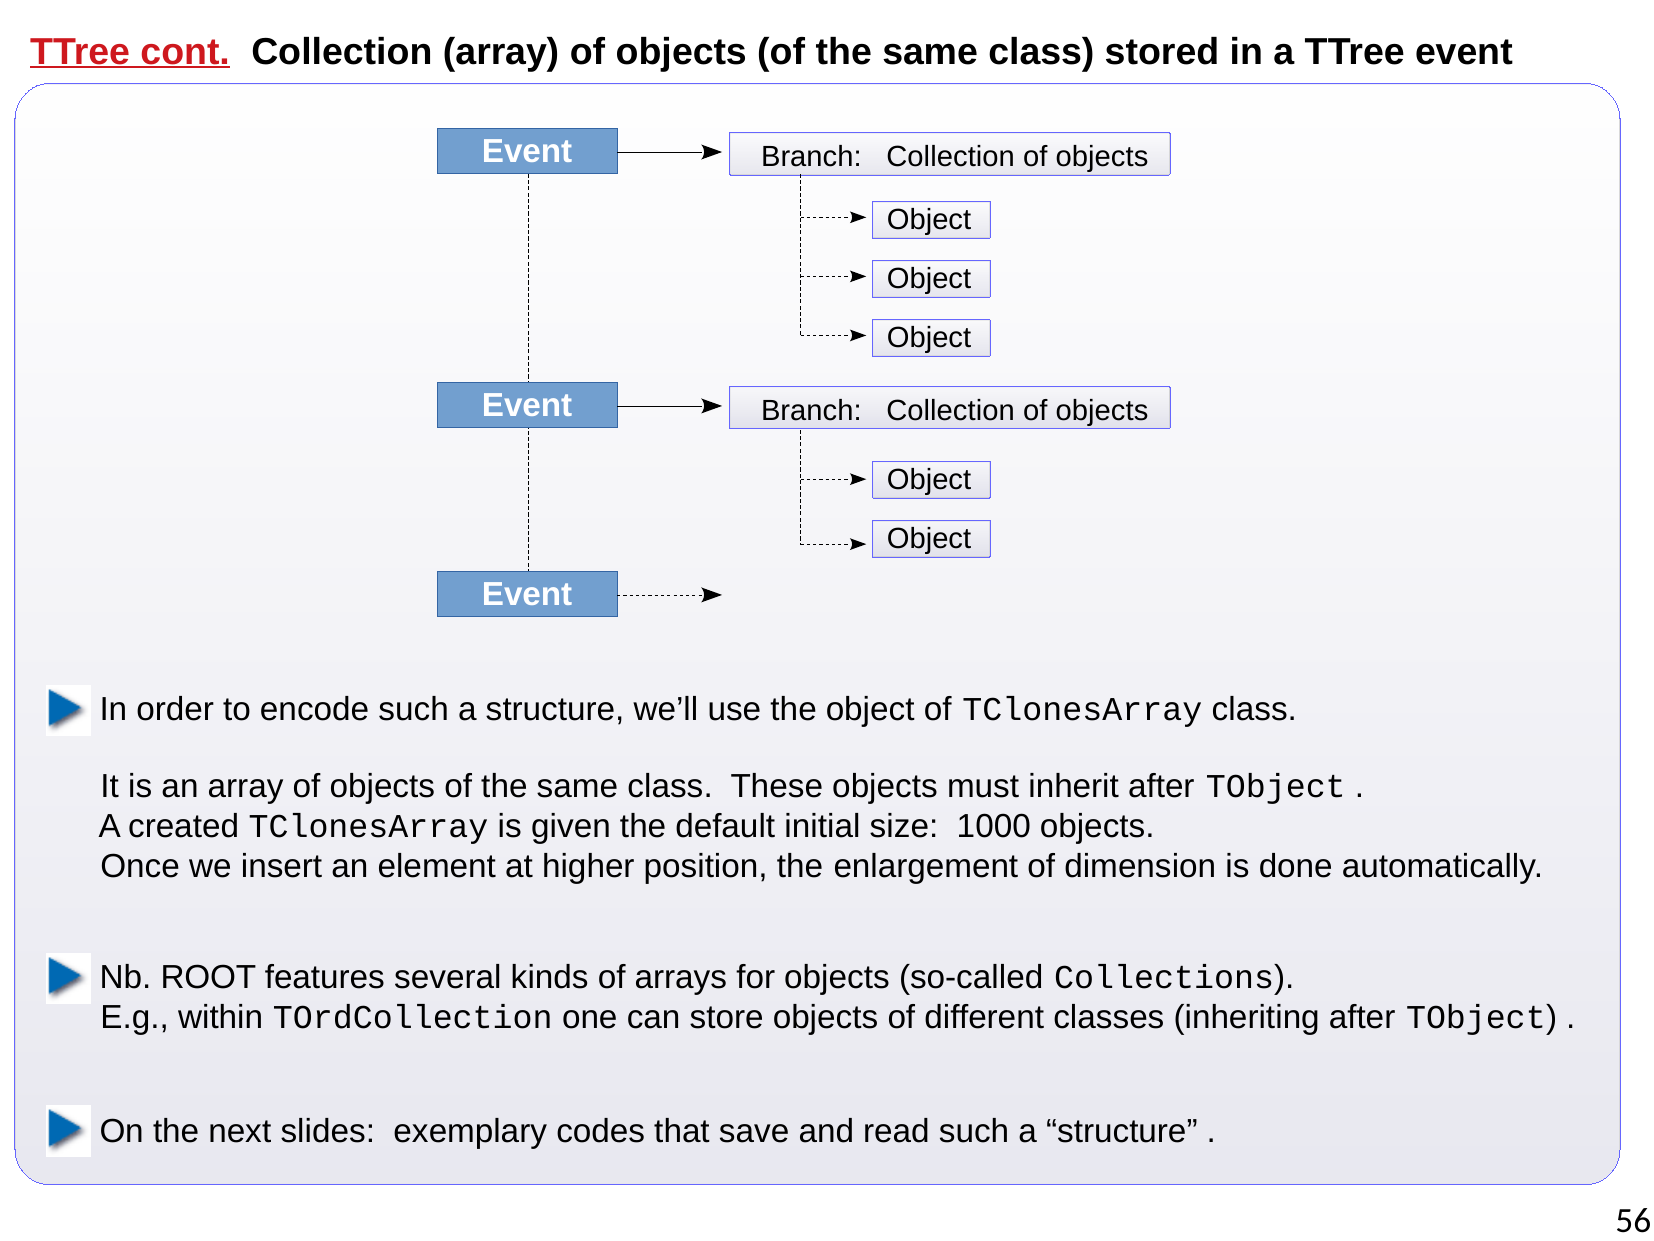

TTree cont. Collection (array) of objects (of the same class) stored in a TTree event
Event
Branch: Collection of objects
Object
Object
Object
Event
Branch: Collection of objects
Object
Object
Event
 In order to encode such a structure, we’ll use the object of TClonesArray class.
 It is an array of objects of the same class. These objects must inherit after TObject .
 A created TClonesArray is given the default initial size: 1000 objects.
 Once we insert an element at higher position, the enlargement of dimension is done automatically.
 Nb. ROOT features several kinds of arrays for objects (so-called Collections).
 E.g., within TOrdCollection one can store objects of different classes (inheriting after TObject) .
 On the next slides: exemplary codes that save and read such a “structure” .